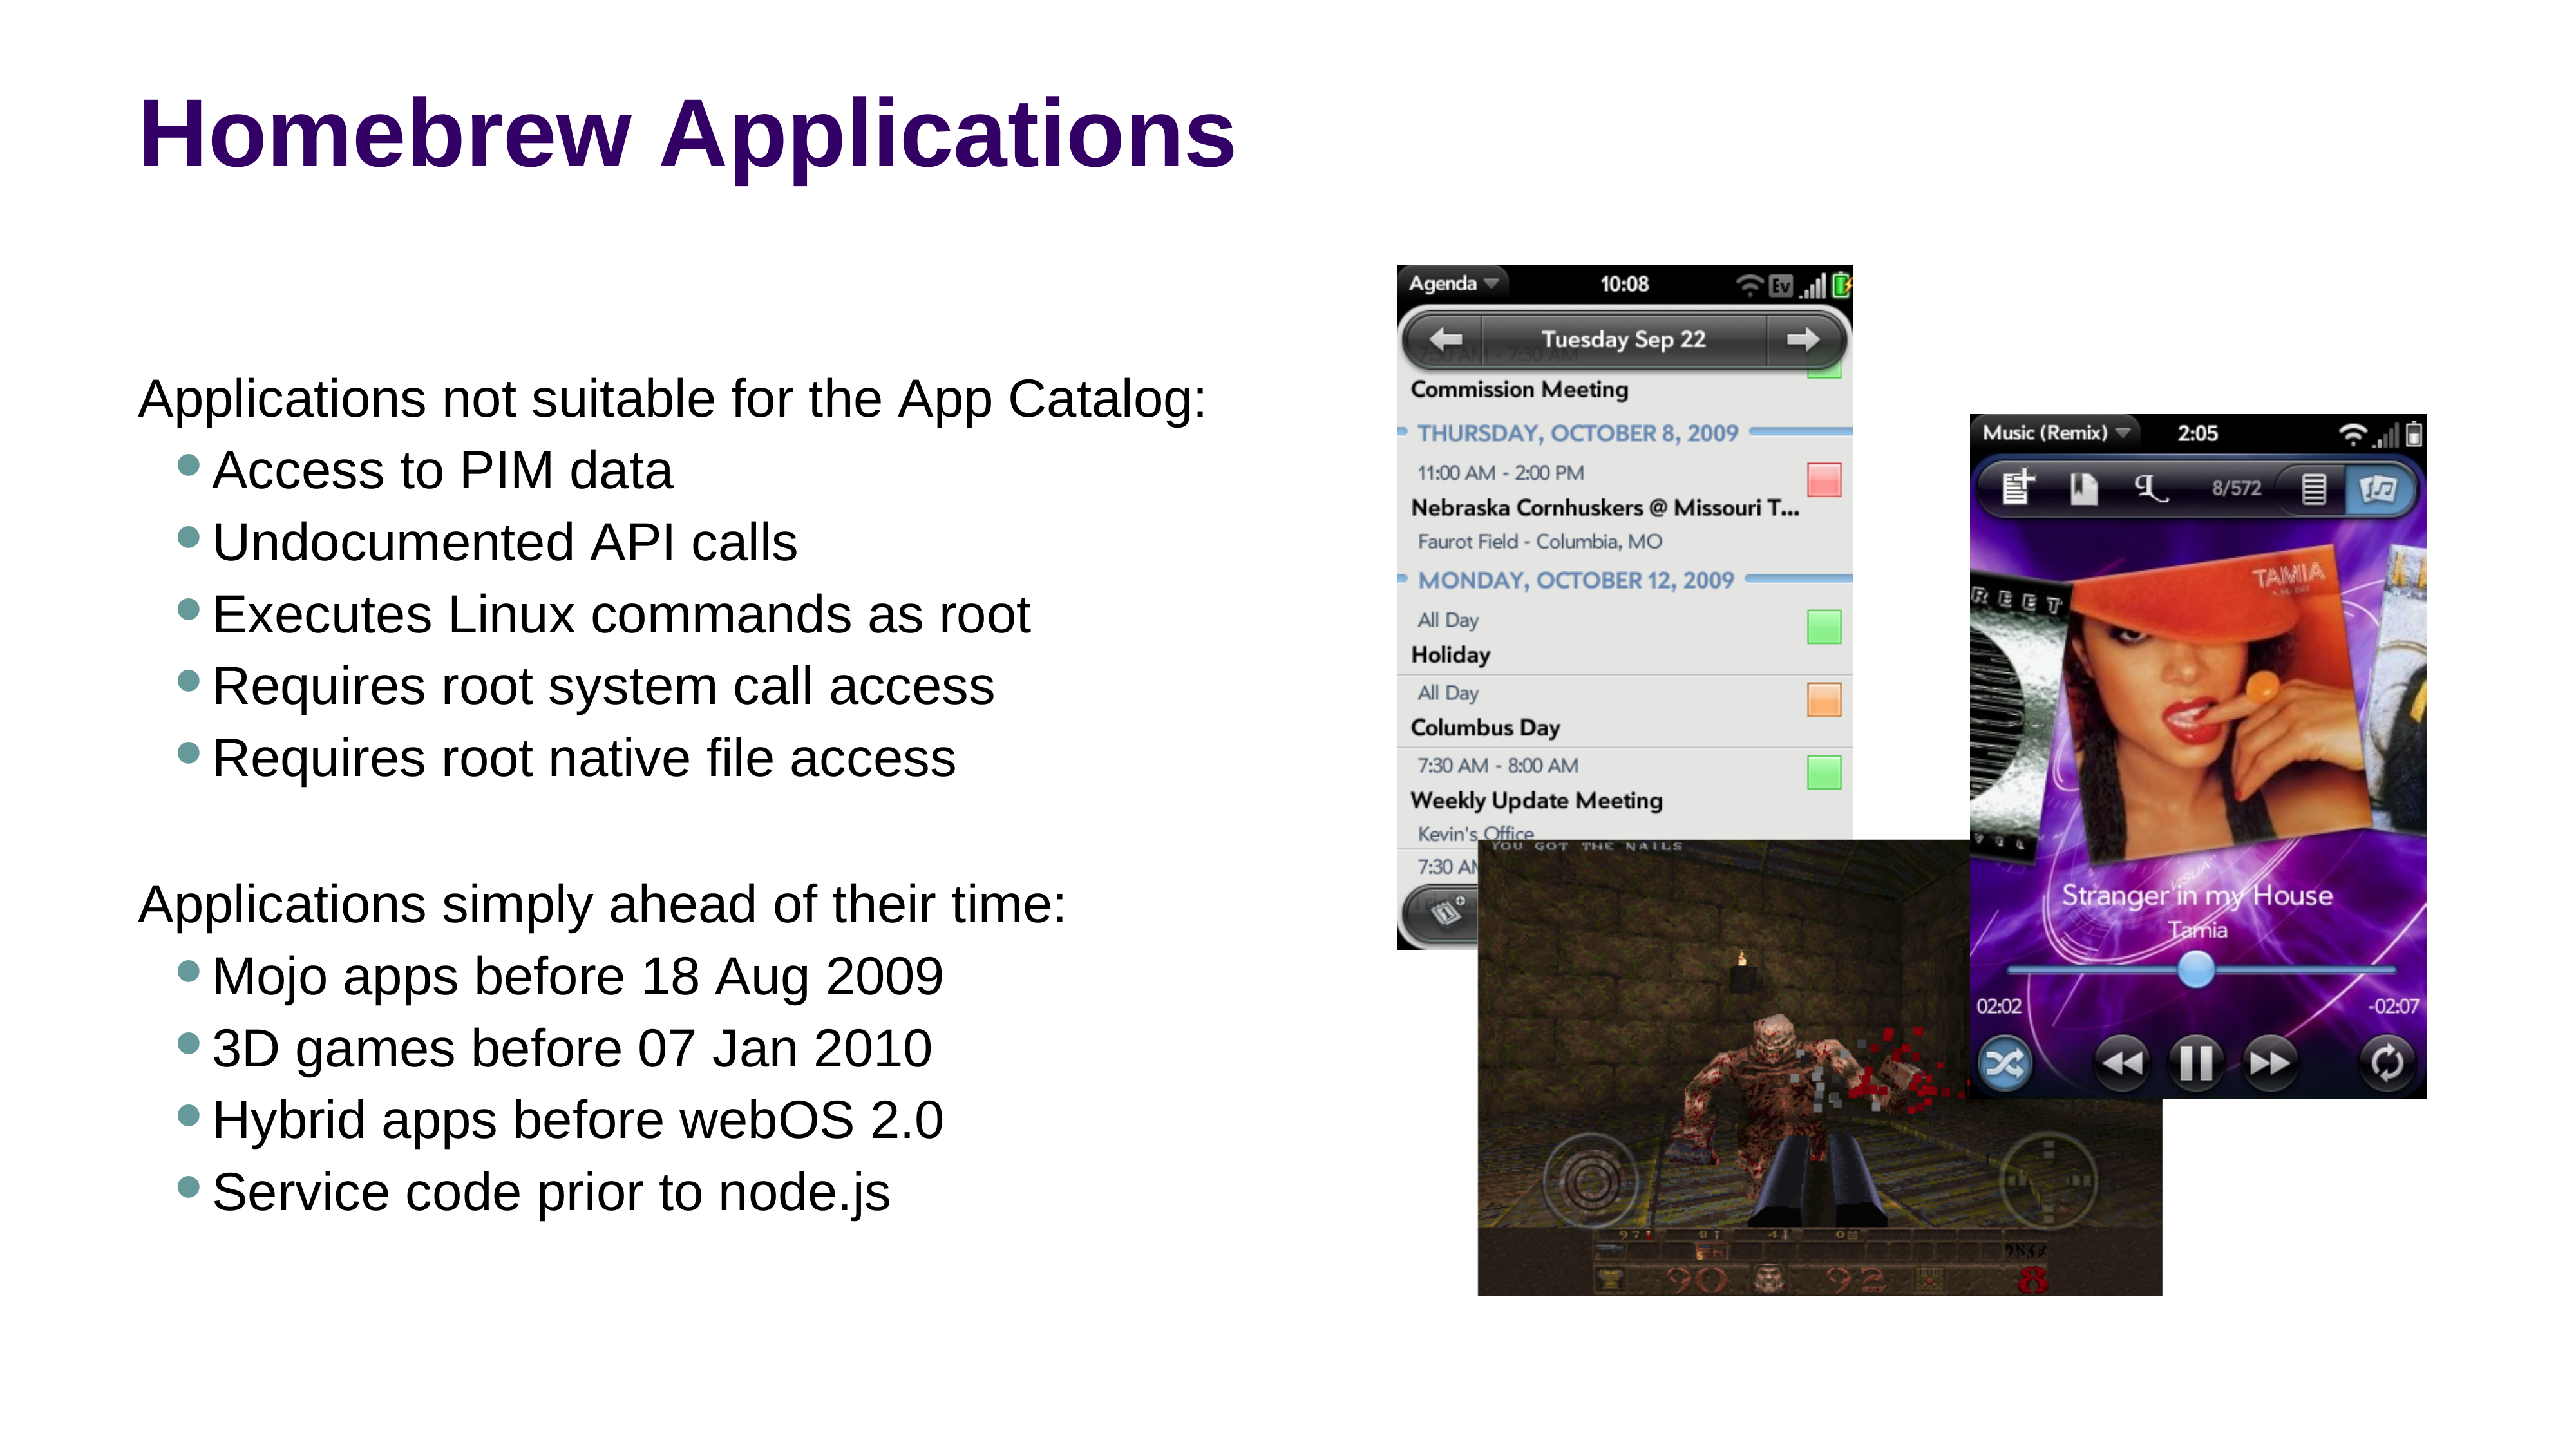

# Homebrew Applications
Applications not suitable for the App Catalog:
Access to PIM data
Undocumented API calls
Executes Linux commands as root
Requires root system call access
Requires root native file access
Applications simply ahead of their time:
Mojo apps before 18 Aug 2009
3D games before 07 Jan 2010
Hybrid apps before webOS 2.0
Service code prior to node.js